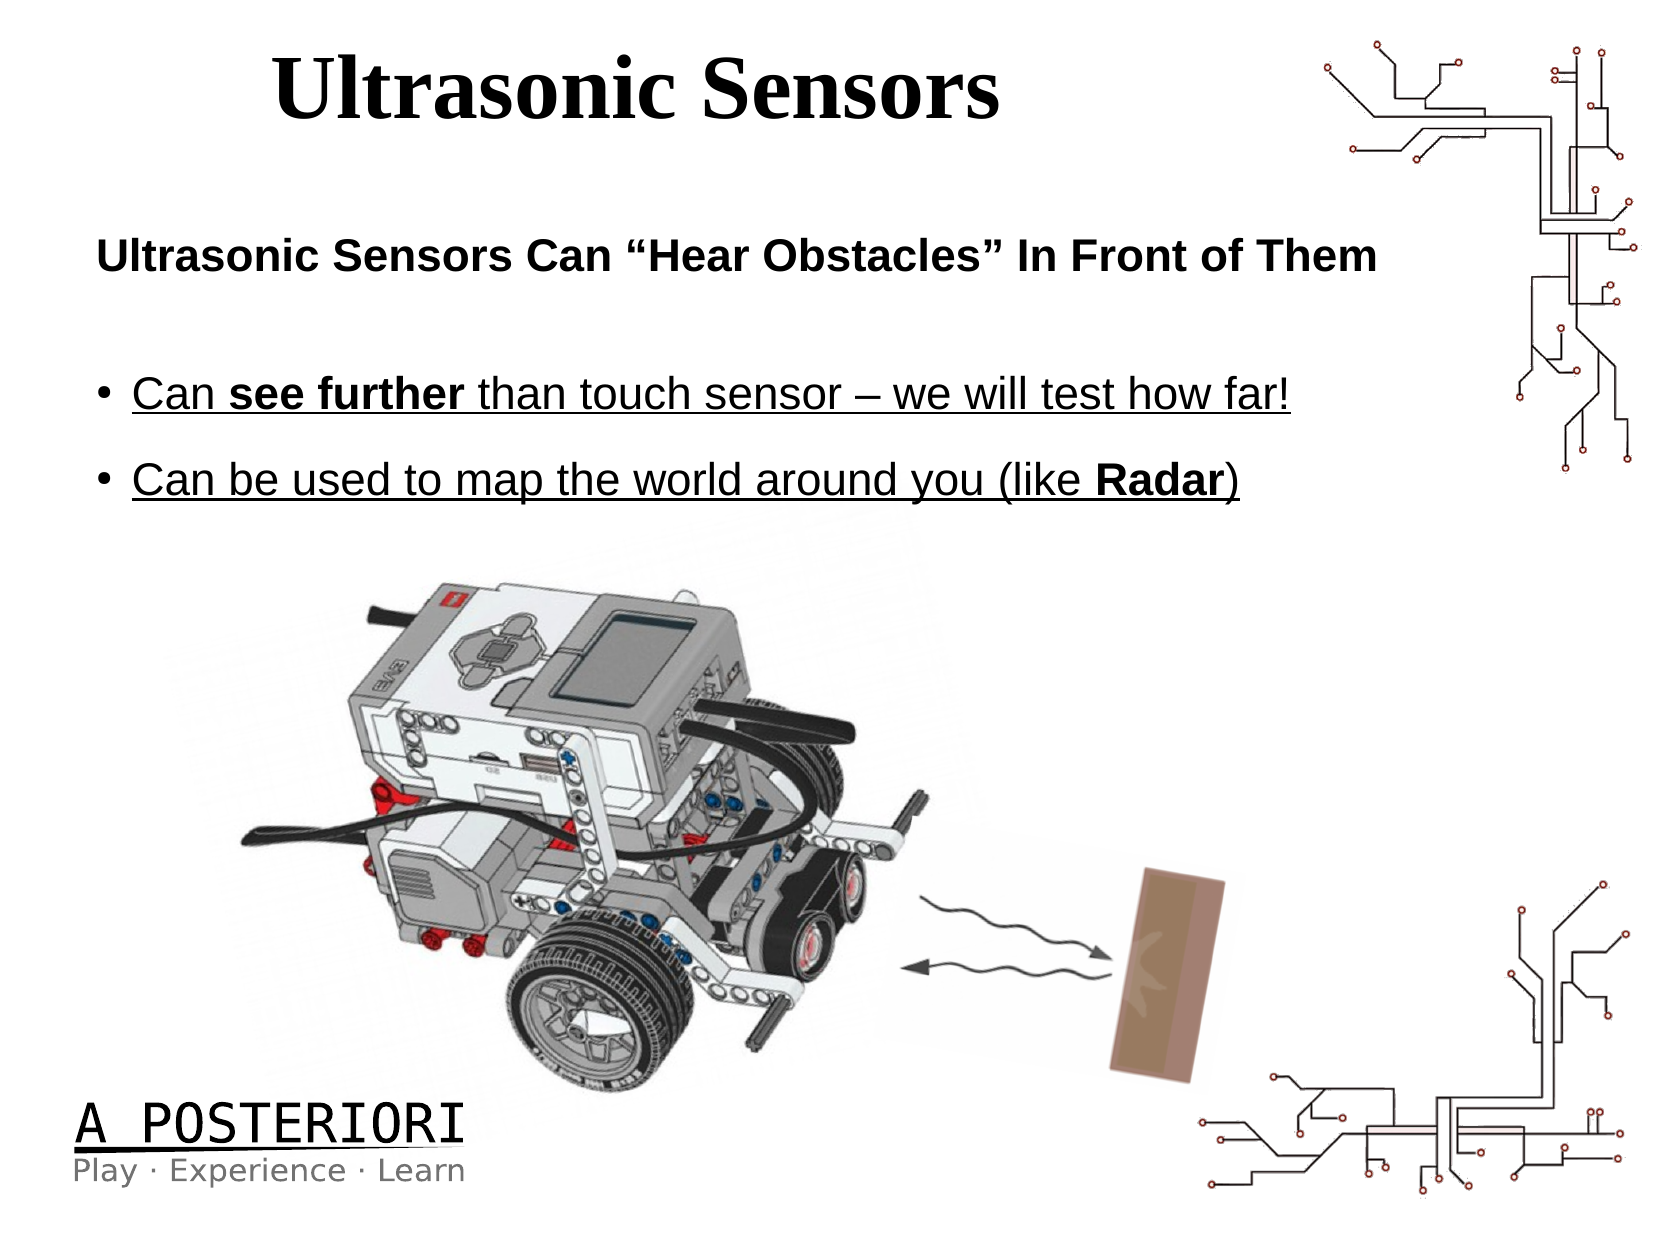

# Ultrasonic Sensors
Ultrasonic Sensors Can “Hear Obstacles” In Front of Them
Can see further than touch sensor – we will test how far!
Can be used to map the world around you (like Radar)